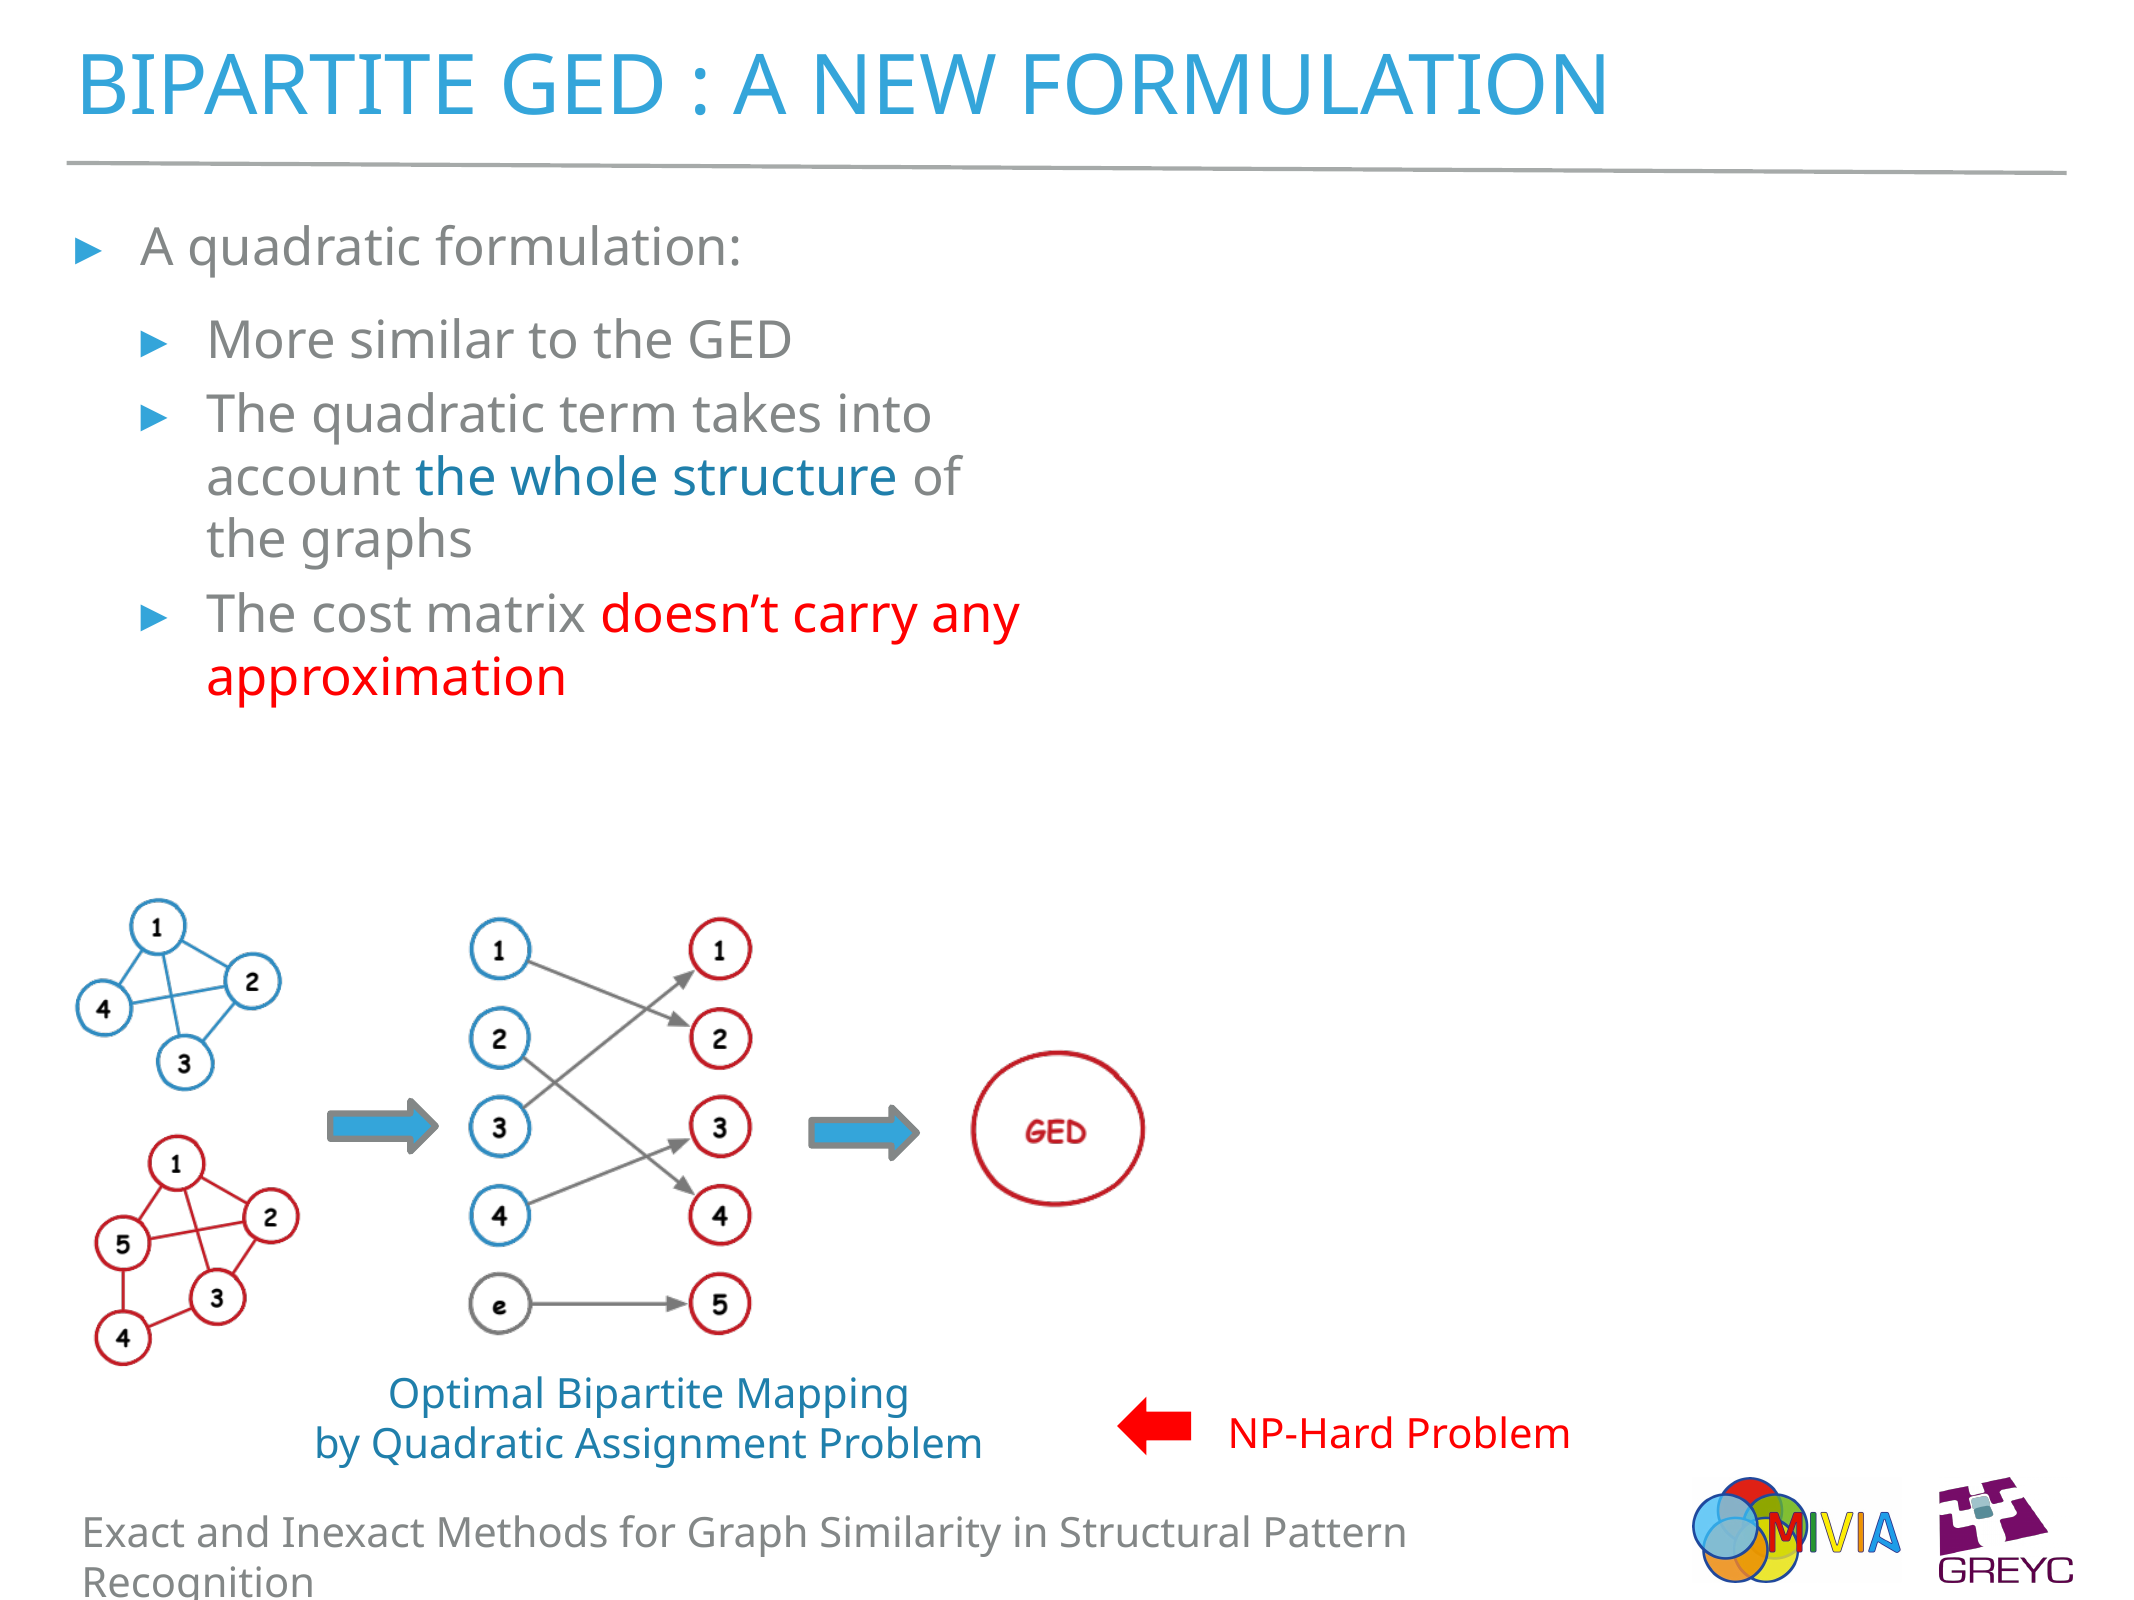

BIPARTITE GED : A NEW FORMULATION
# A quadratic formulation:
More similar to the GED
The quadratic term takes into account the whole structure of the graphs
The cost matrix doesn’t carry any approximation
Optimal Bipartite Mapping
by Quadratic Assignment Problem
NP-Hard Problem